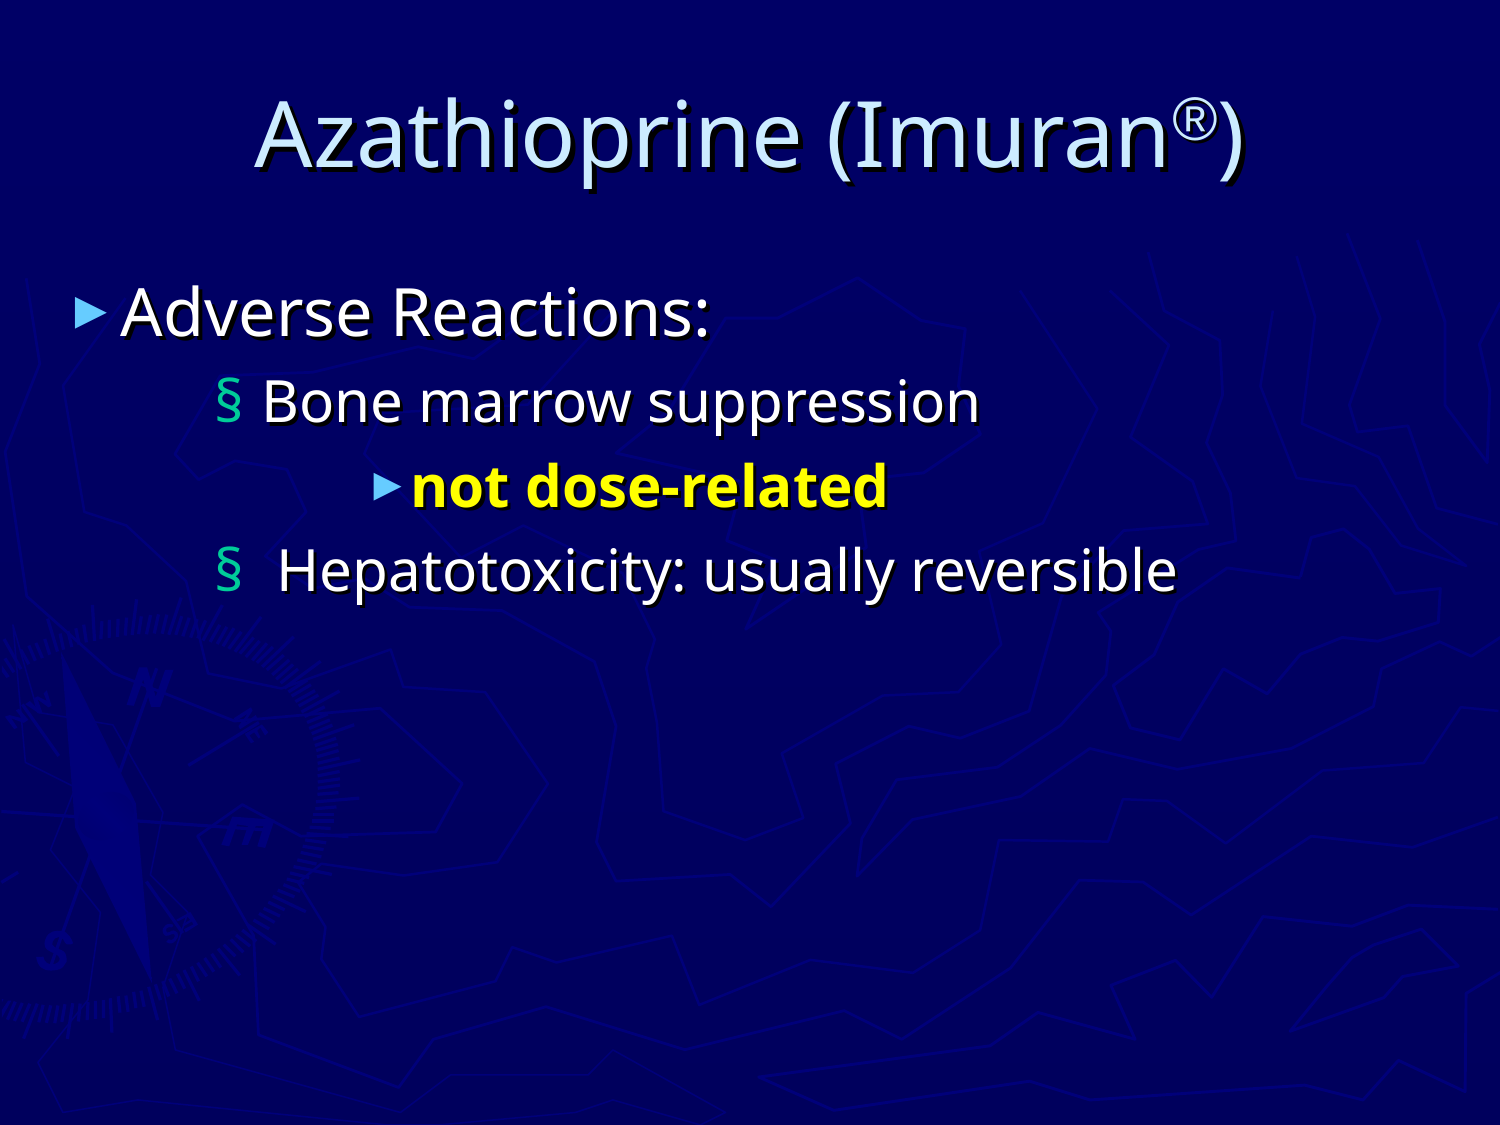

# Azathioprine (Imuran®)
Adverse Reactions:
Bone marrow suppression
not dose-related
 Hepatotoxicity: usually reversible